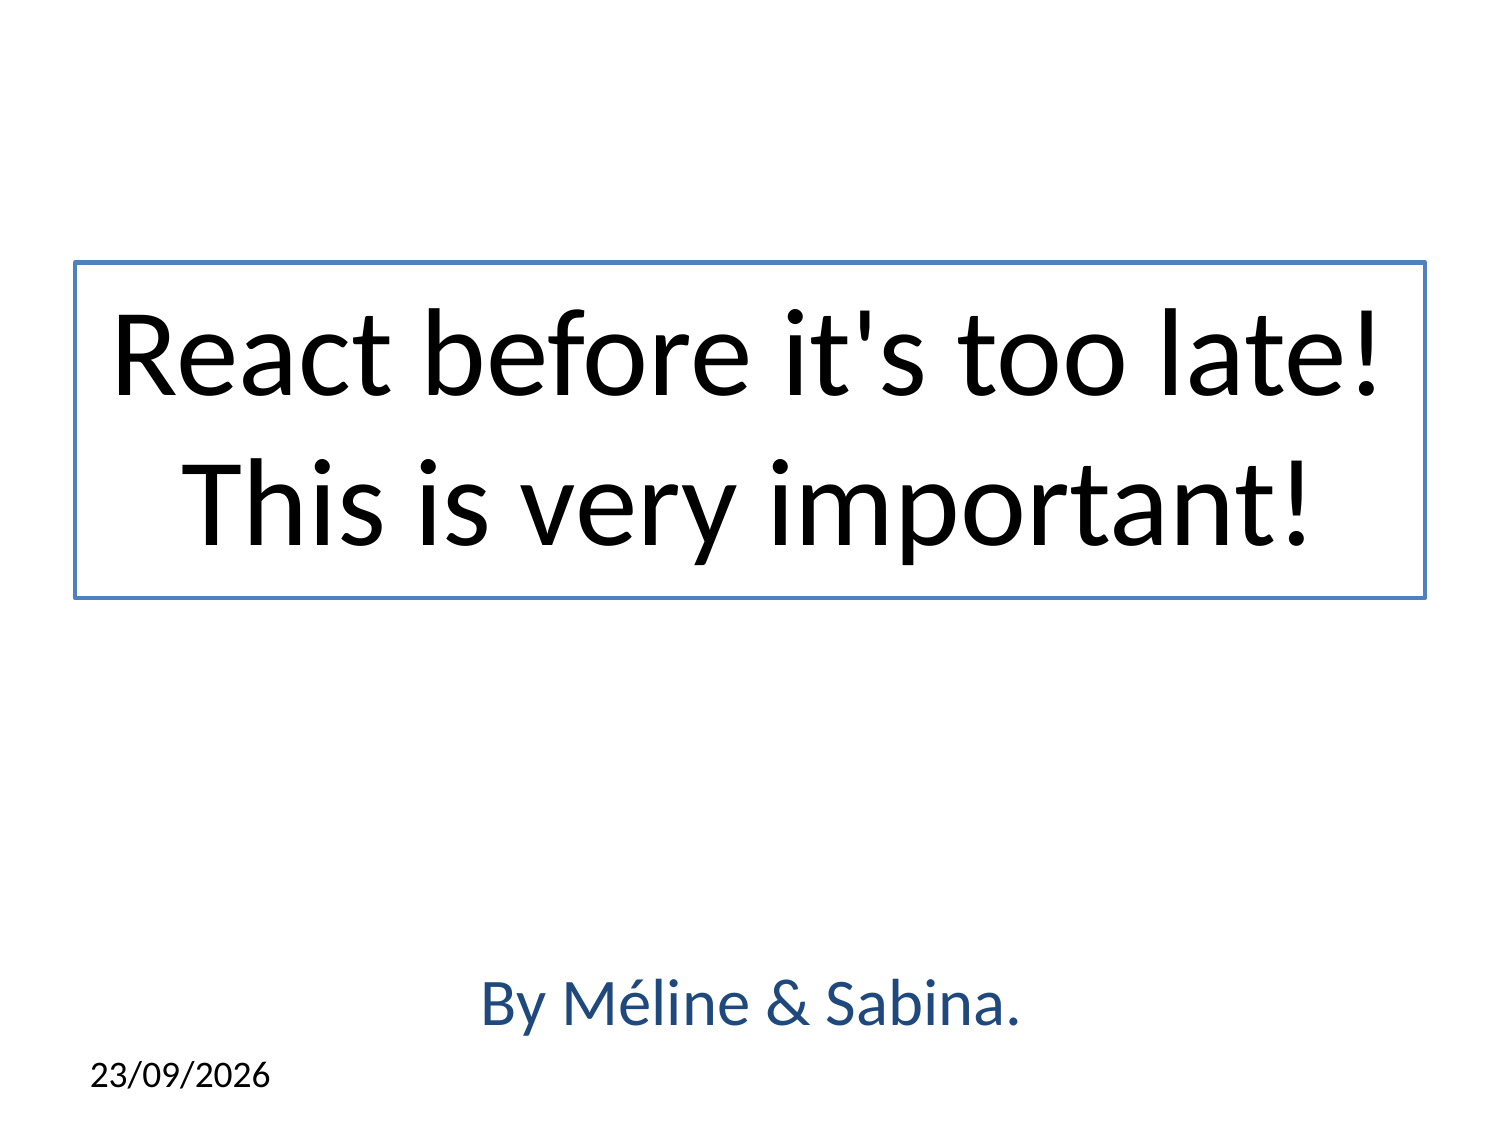

React before it's too late! This is very important!
# By Méline & Sabina.